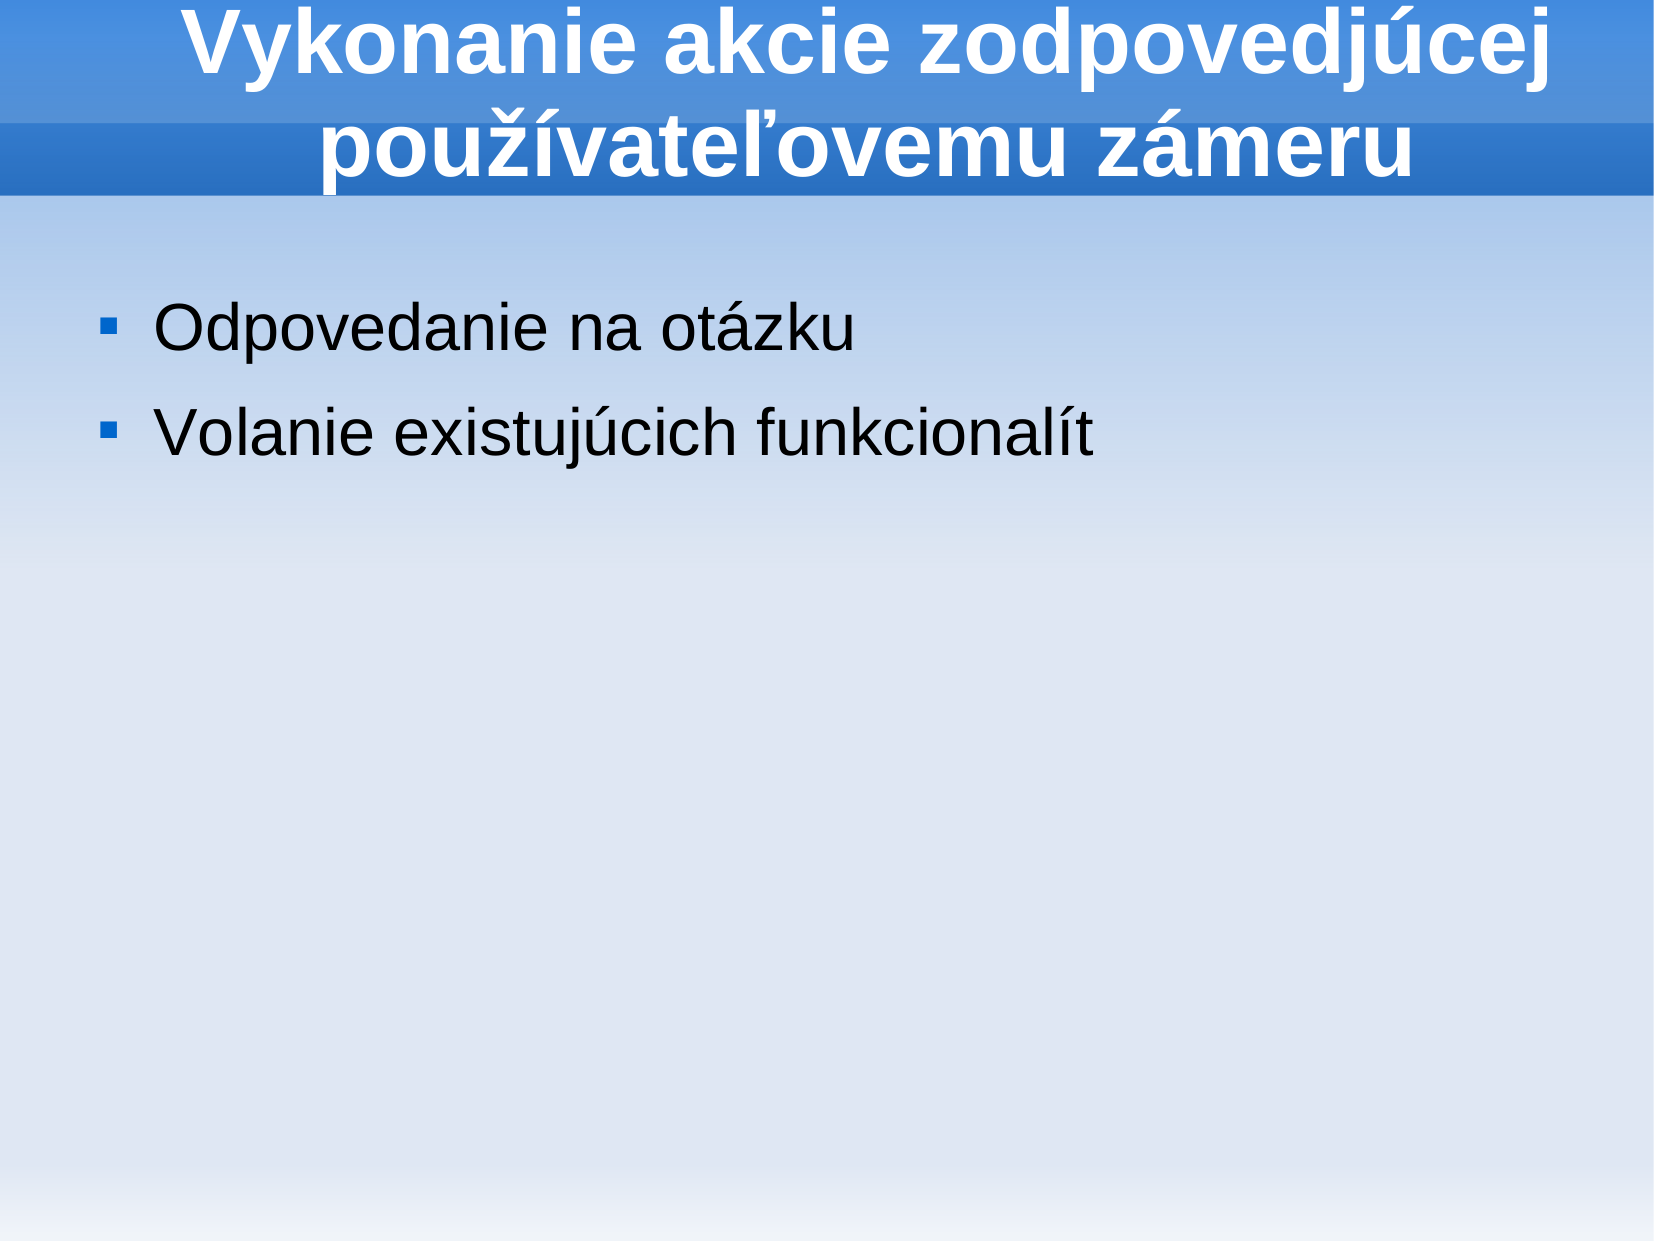

# Vykonanie akcie zodpovedjúcej používateľovemu zámeru
Odpovedanie na otázku
Volanie existujúcich funkcionalít